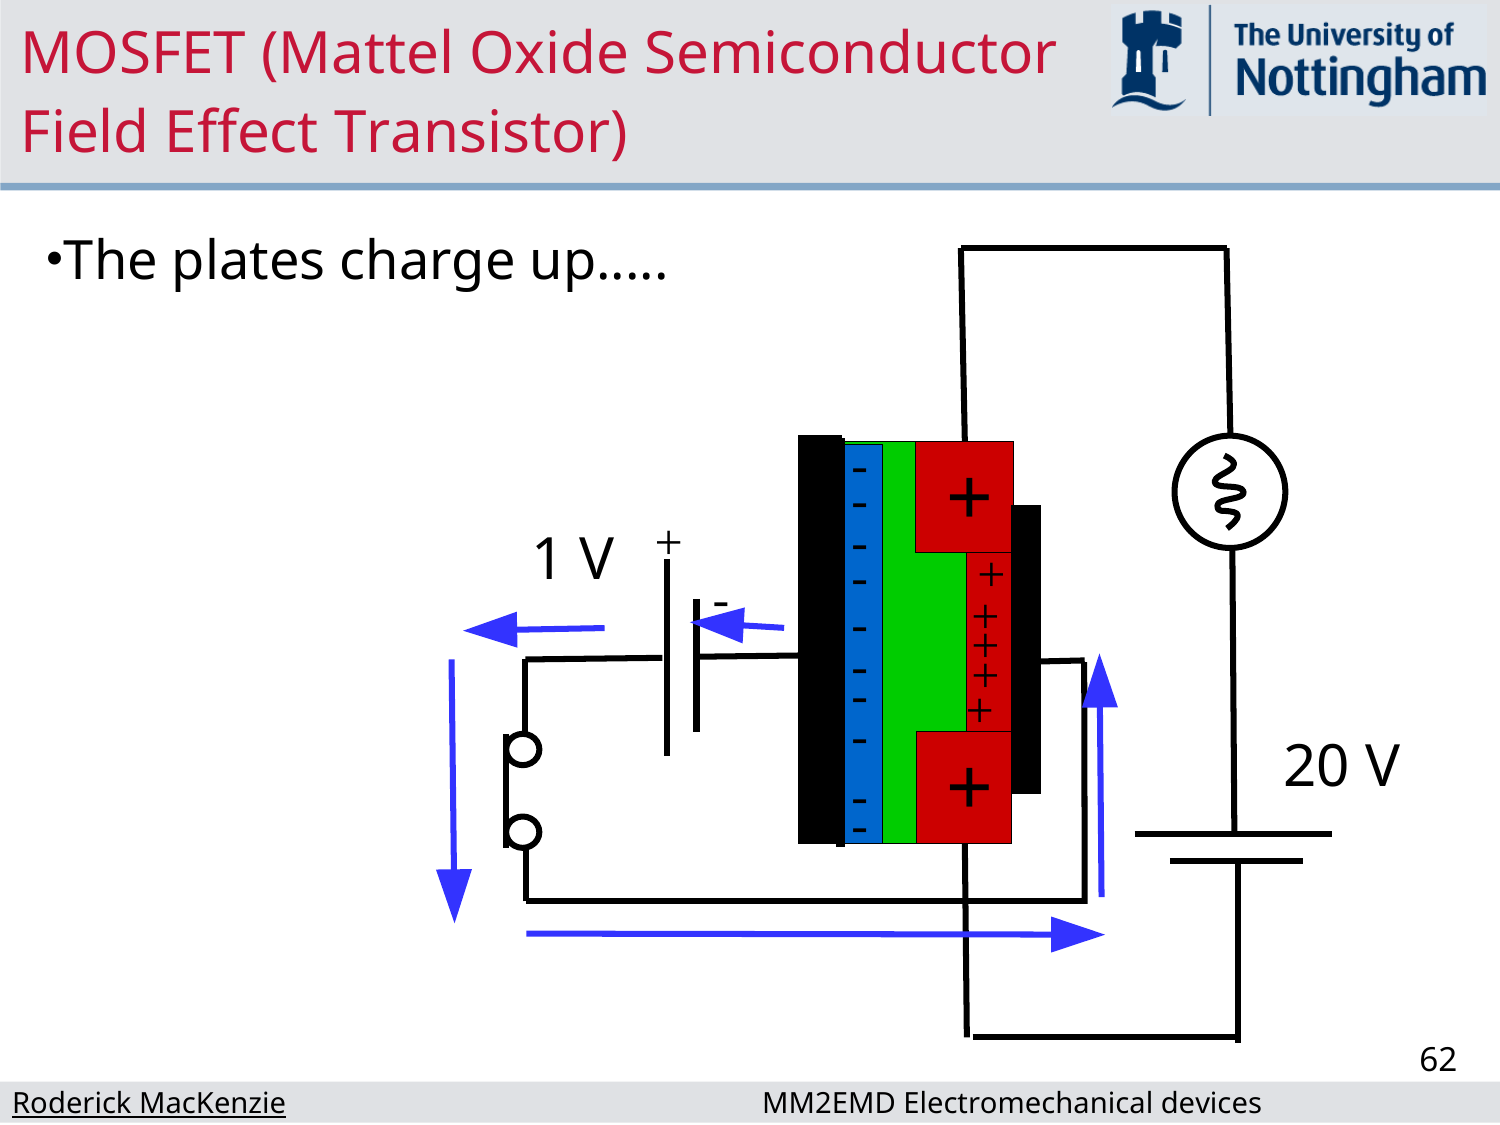

# MOSFET (Mattel Oxide Semiconductor Field Effect Transistor)
The plates charge up.....
-
+
-
-
+
1 V
+
-
-
+
-
+
-
+
-
+
-
20 V
+
-
-